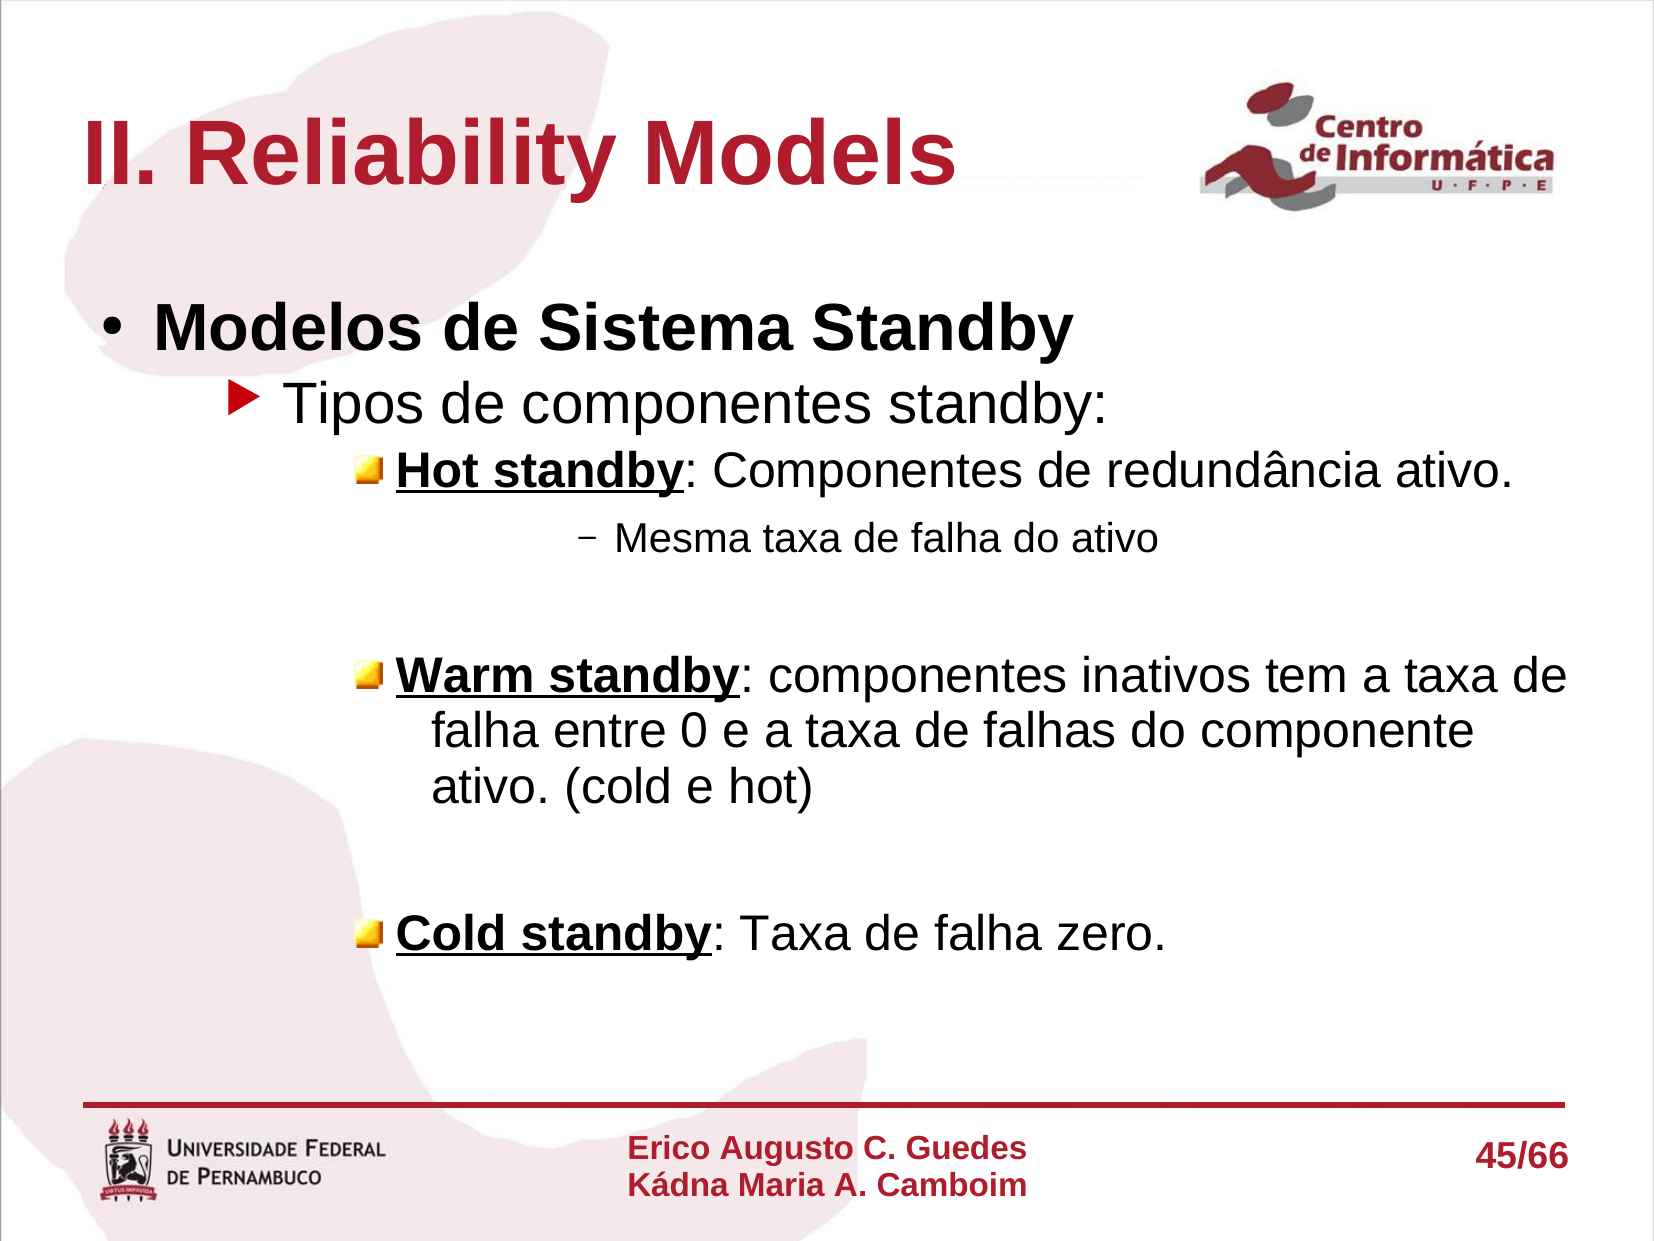

# II. Reliability Models
Modelos de Sistema Standby
 Tipos de componentes standby:
Hot standby: Componentes de redundância ativo.
Mesma taxa de falha do ativo
Warm standby: componentes inativos tem a taxa de falha entre 0 e a taxa de falhas do componente ativo. (cold e hot)
Cold standby: Taxa de falha zero.